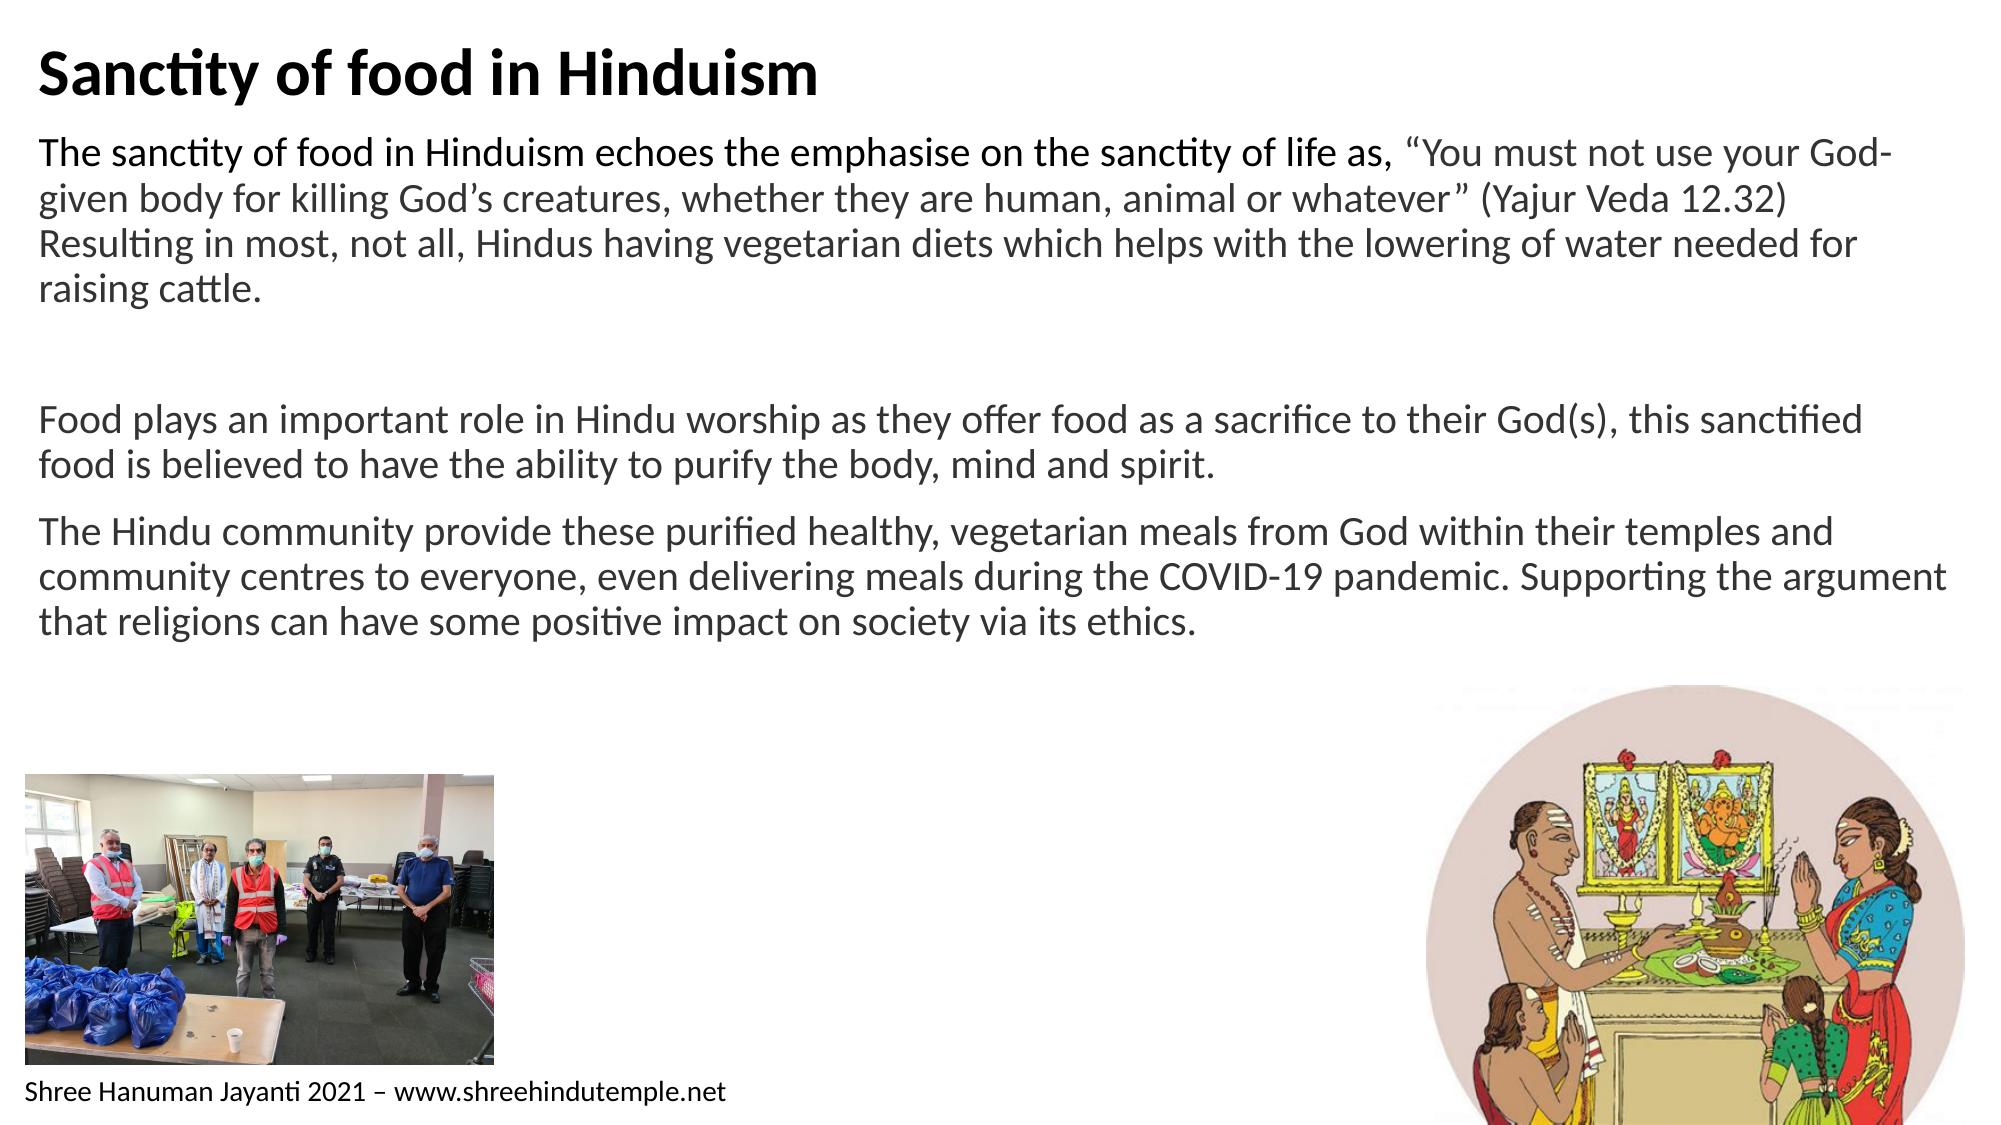

# Sanctity of food in Hinduism
The sanctity of food in Hinduism echoes the emphasise on the sanctity of life as, “You must not use your God-given body for killing God’s creatures, whether they are human, animal or whatever” (Yajur Veda 12.32) Resulting in most, not all, Hindus having vegetarian diets which helps with the lowering of water needed for raising cattle.
Food plays an important role in Hindu worship as they offer food as a sacrifice to their God(s), this sanctified food is believed to have the ability to purify the body, mind and spirit.
The Hindu community provide these purified healthy, vegetarian meals from God within their temples and community centres to everyone, even delivering meals during the COVID-19 pandemic. Supporting the argument that religions can have some positive impact on society via its ethics.
Shree Hanuman Jayanti 2021 – www.shreehindutemple.net